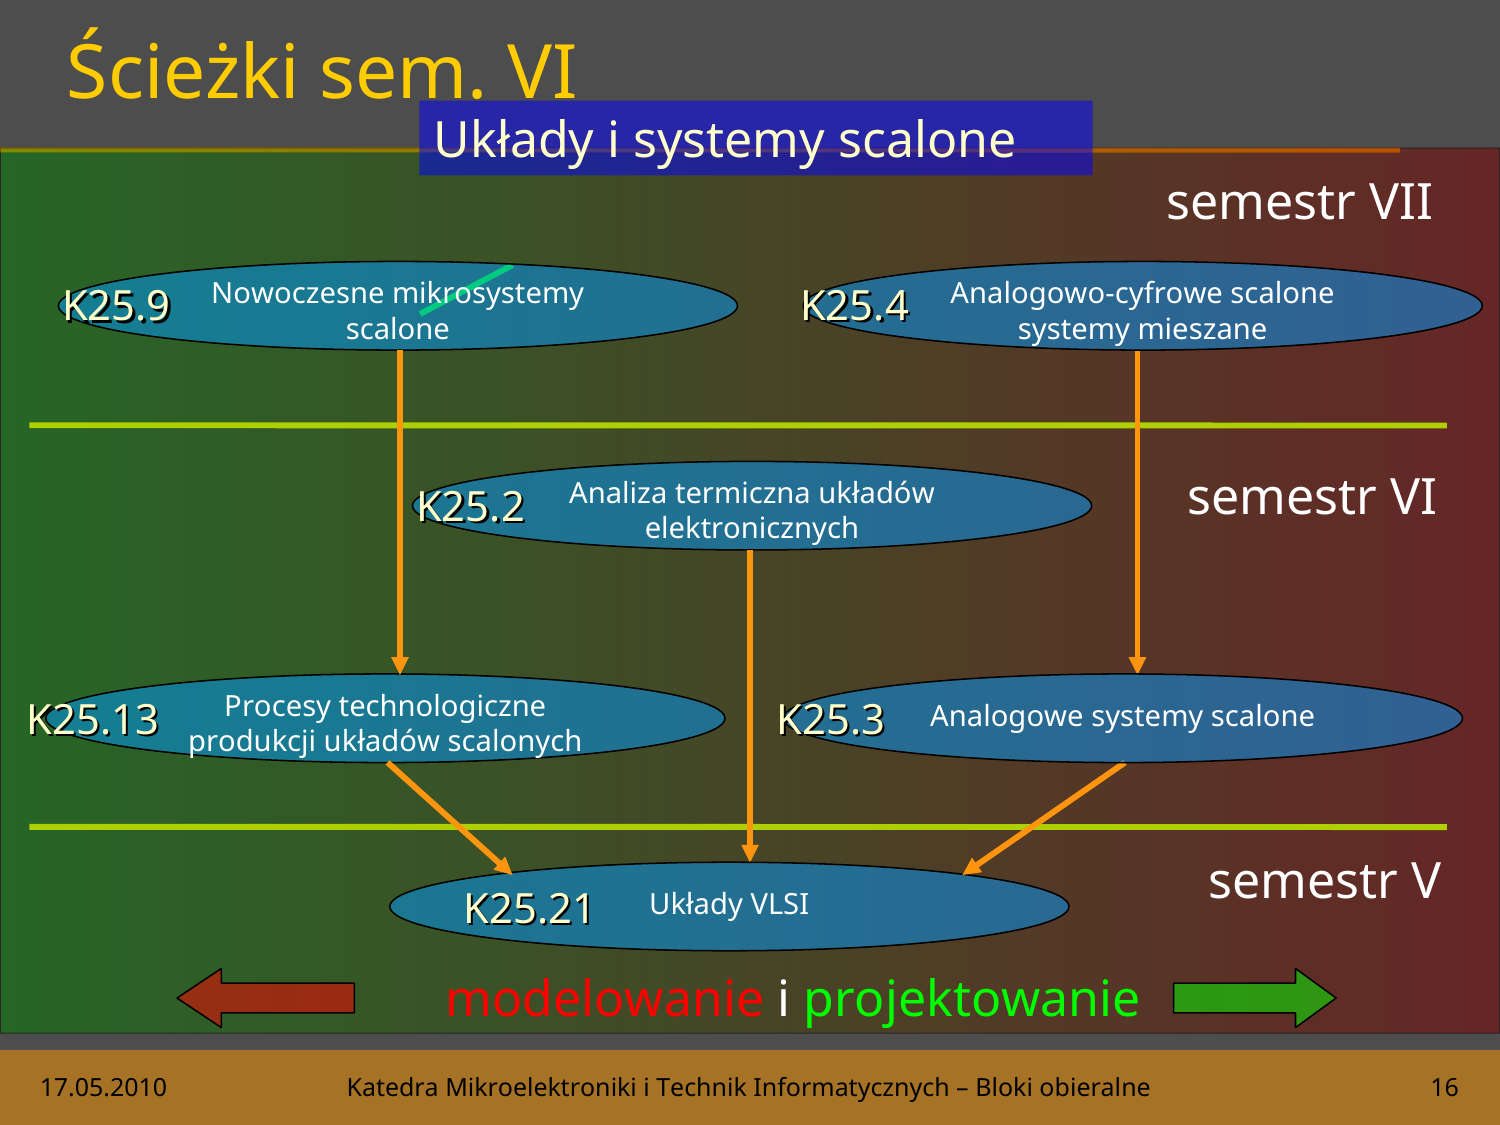

# Ścieżki sem. VI
Układy i systemy scalone
semestr VII
Nowoczesne mikrosystemy scalone
Analogowo-cyfrowe scalone systemy mieszane
K25.4
K25.9
semestr VI
Analiza termiczna układów elektronicznych
K25.2
Procesy technologiczne produkcji układów scalonych
Analogowe systemy scalone
K25.3
K25.13
semestr V
Układy VLSI
K25.21
modelowanie i projektowanie
17.05.2010
Katedra Mikroelektroniki i Technik Informatycznych – Bloki obieralne
16